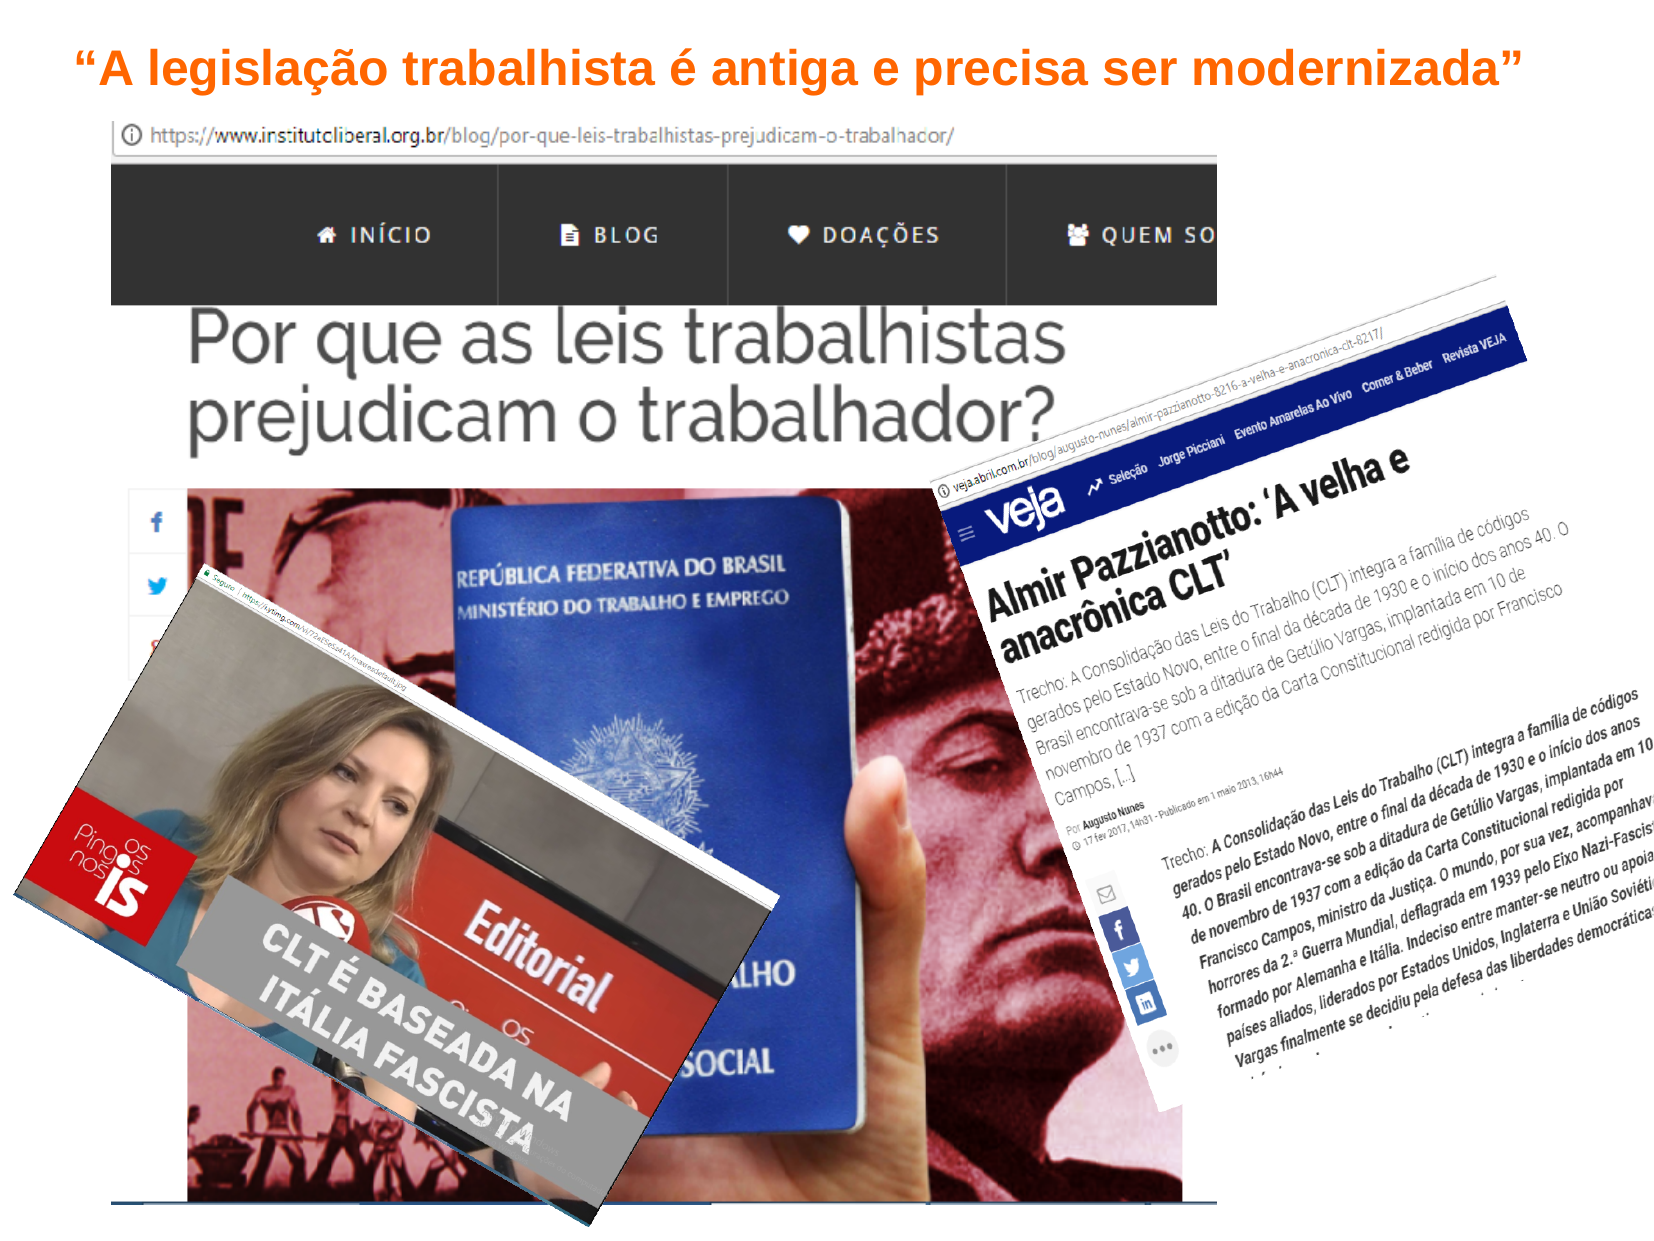

“A legislação trabalhista é antiga e precisa ser modernizada”